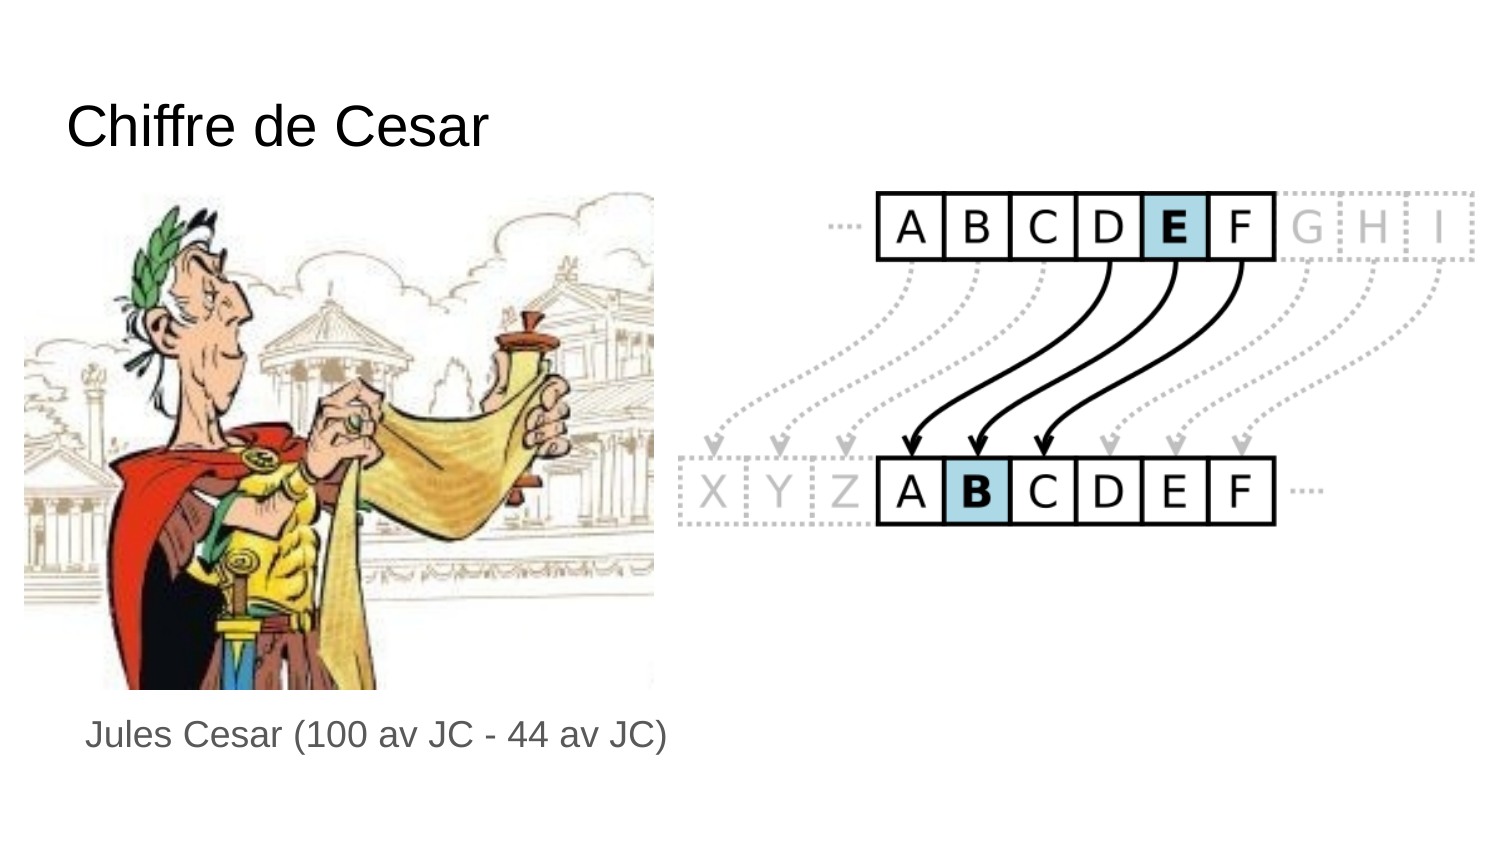

# Chiffre de Cesar
Jules Cesar (100 av JC - 44 av JC)